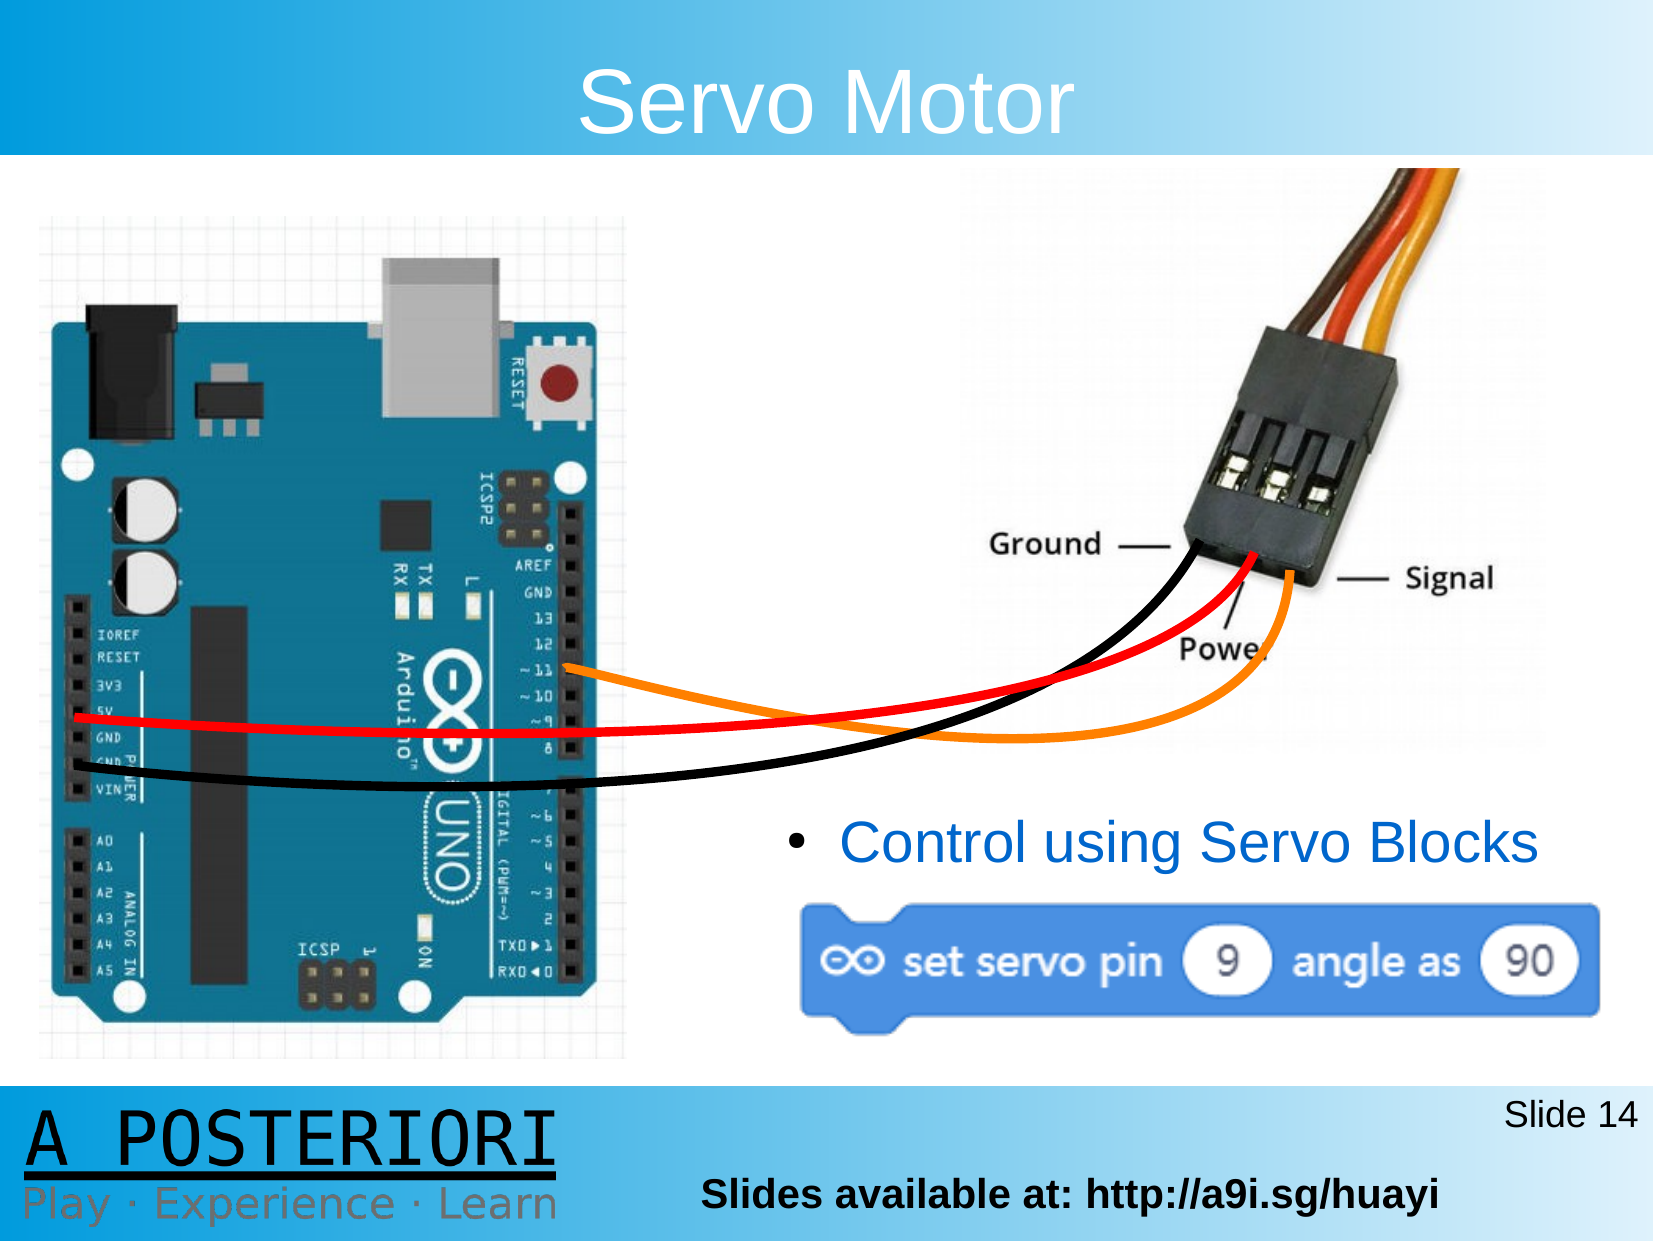

# Servo Motor
Control using Servo Blocks